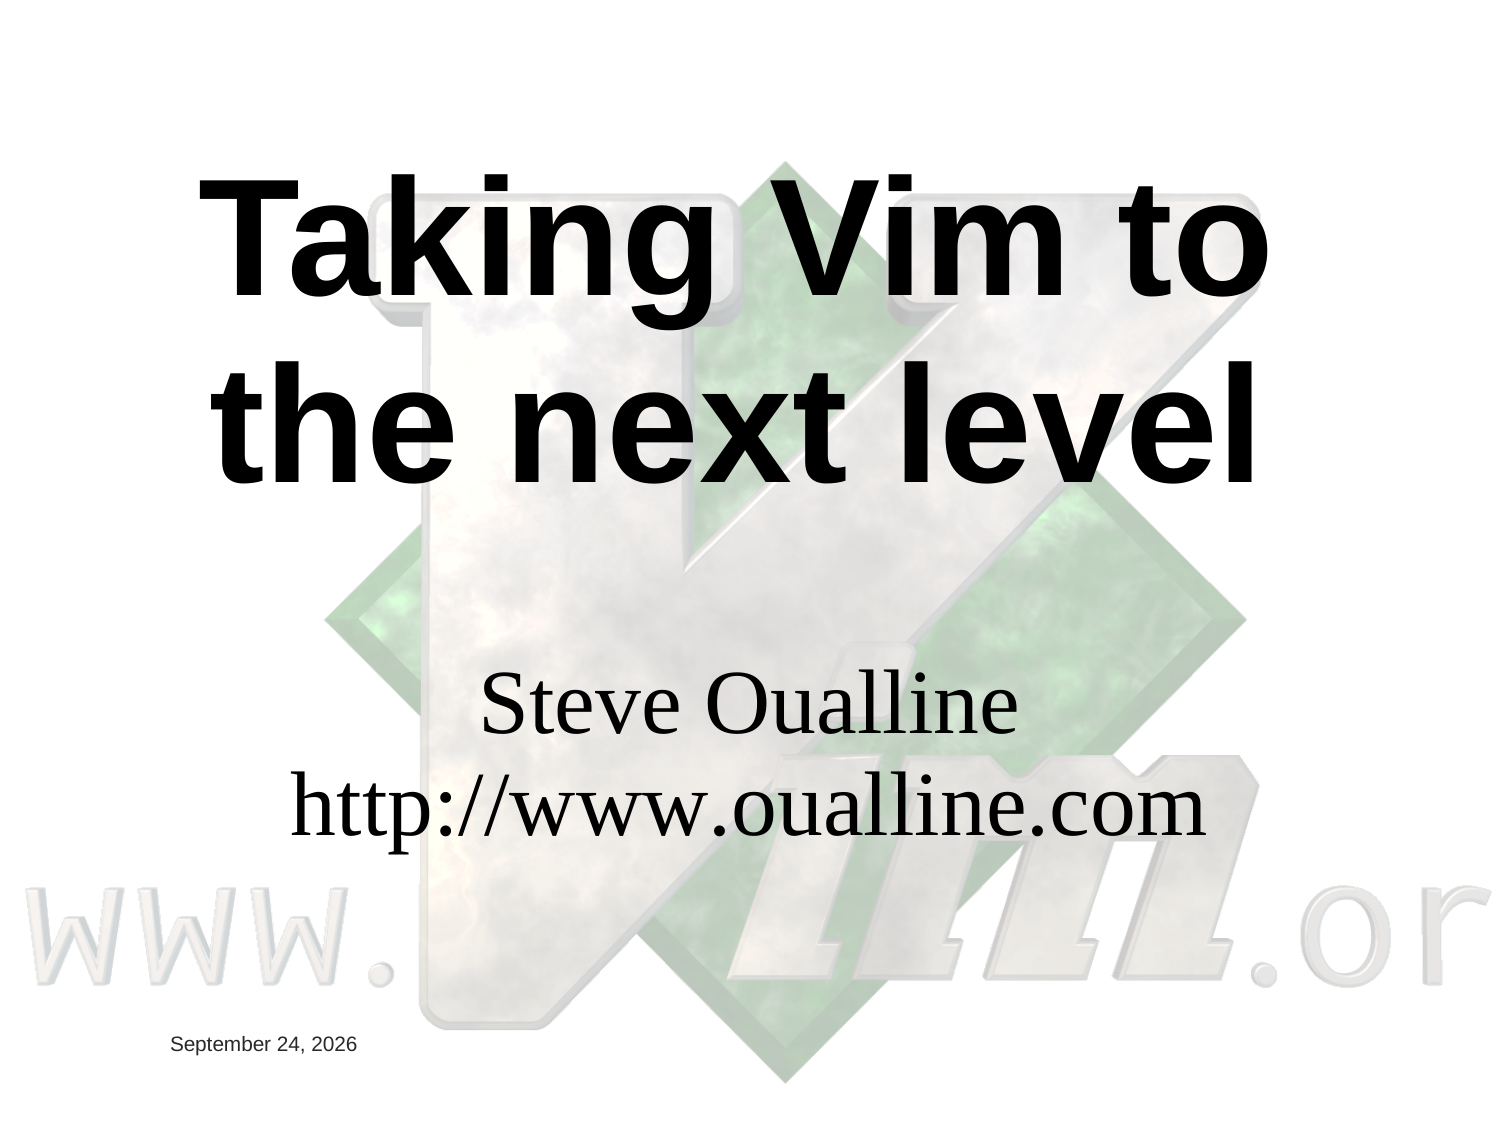

# Taking Vim to the next level
Steve Oualline
http://www.oualline.com